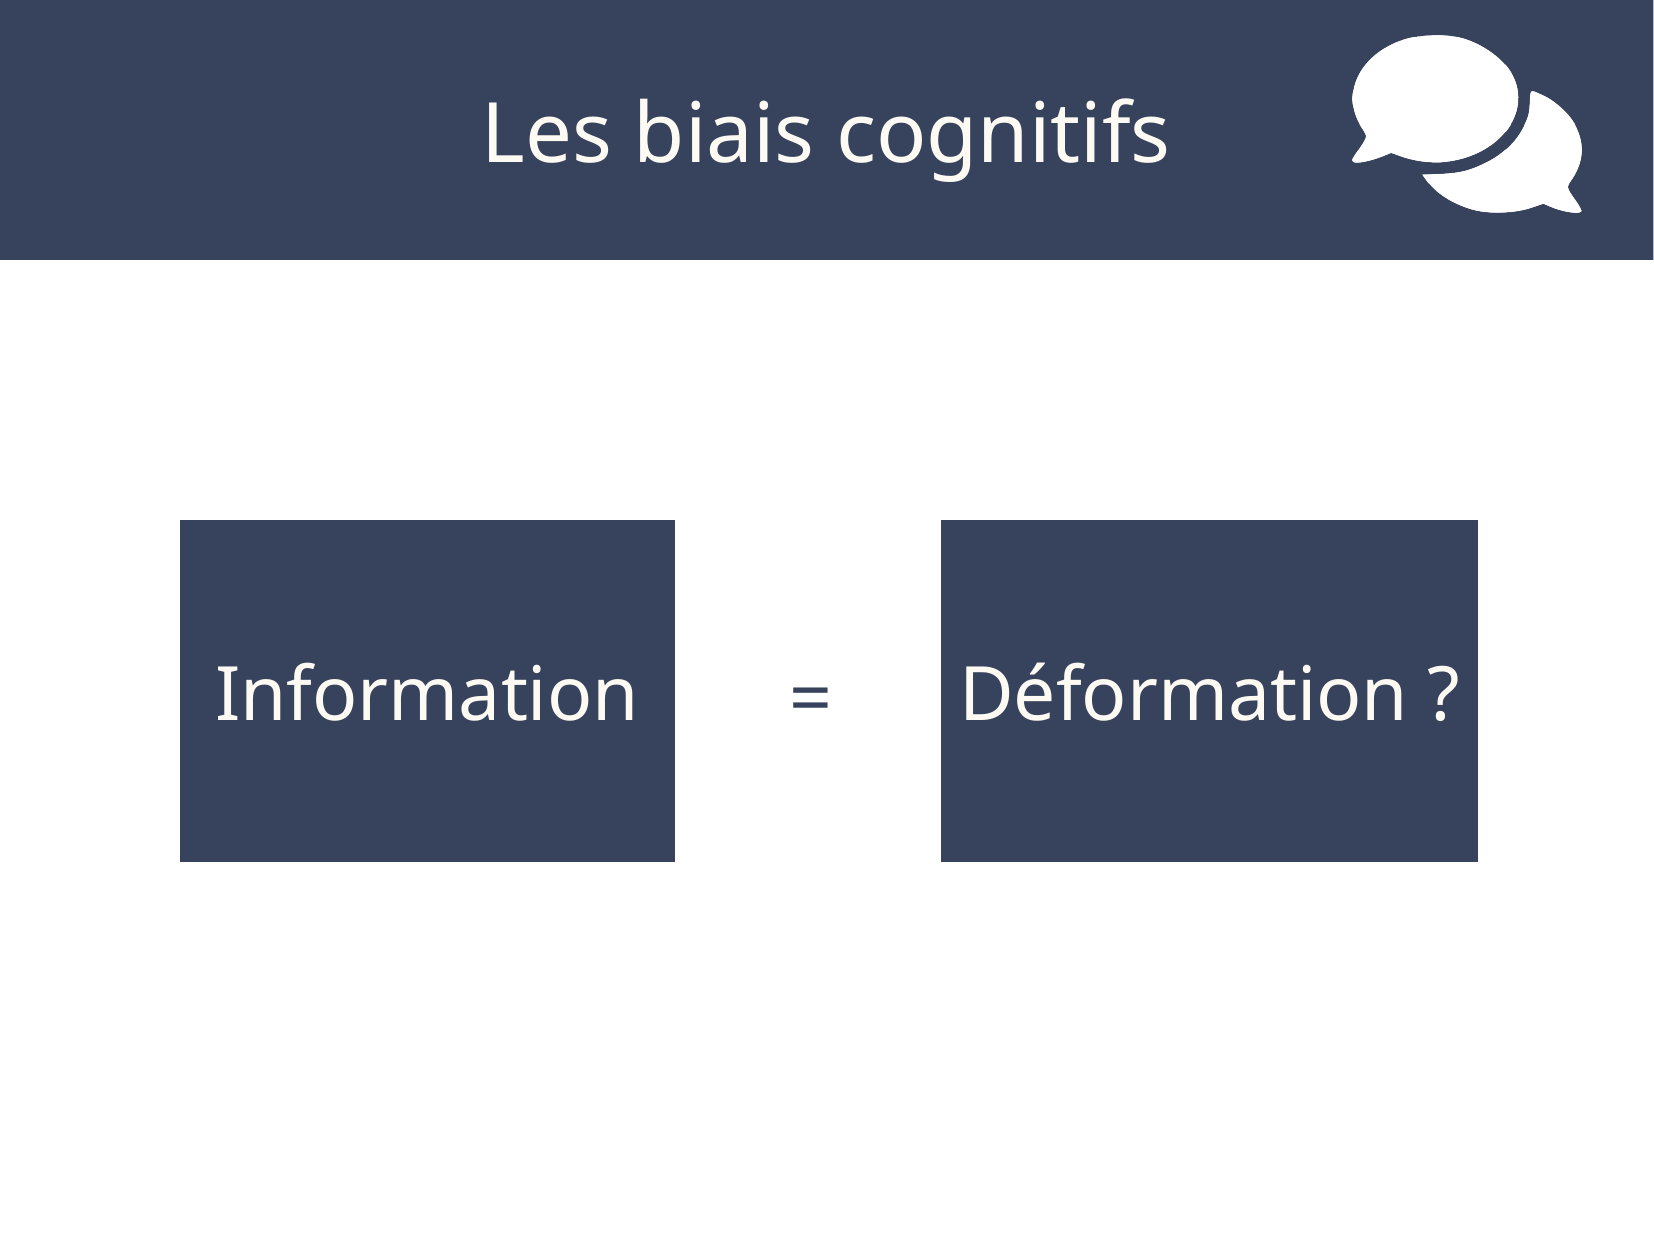

# Les biais cognitifs
Information
Déformation ?
=